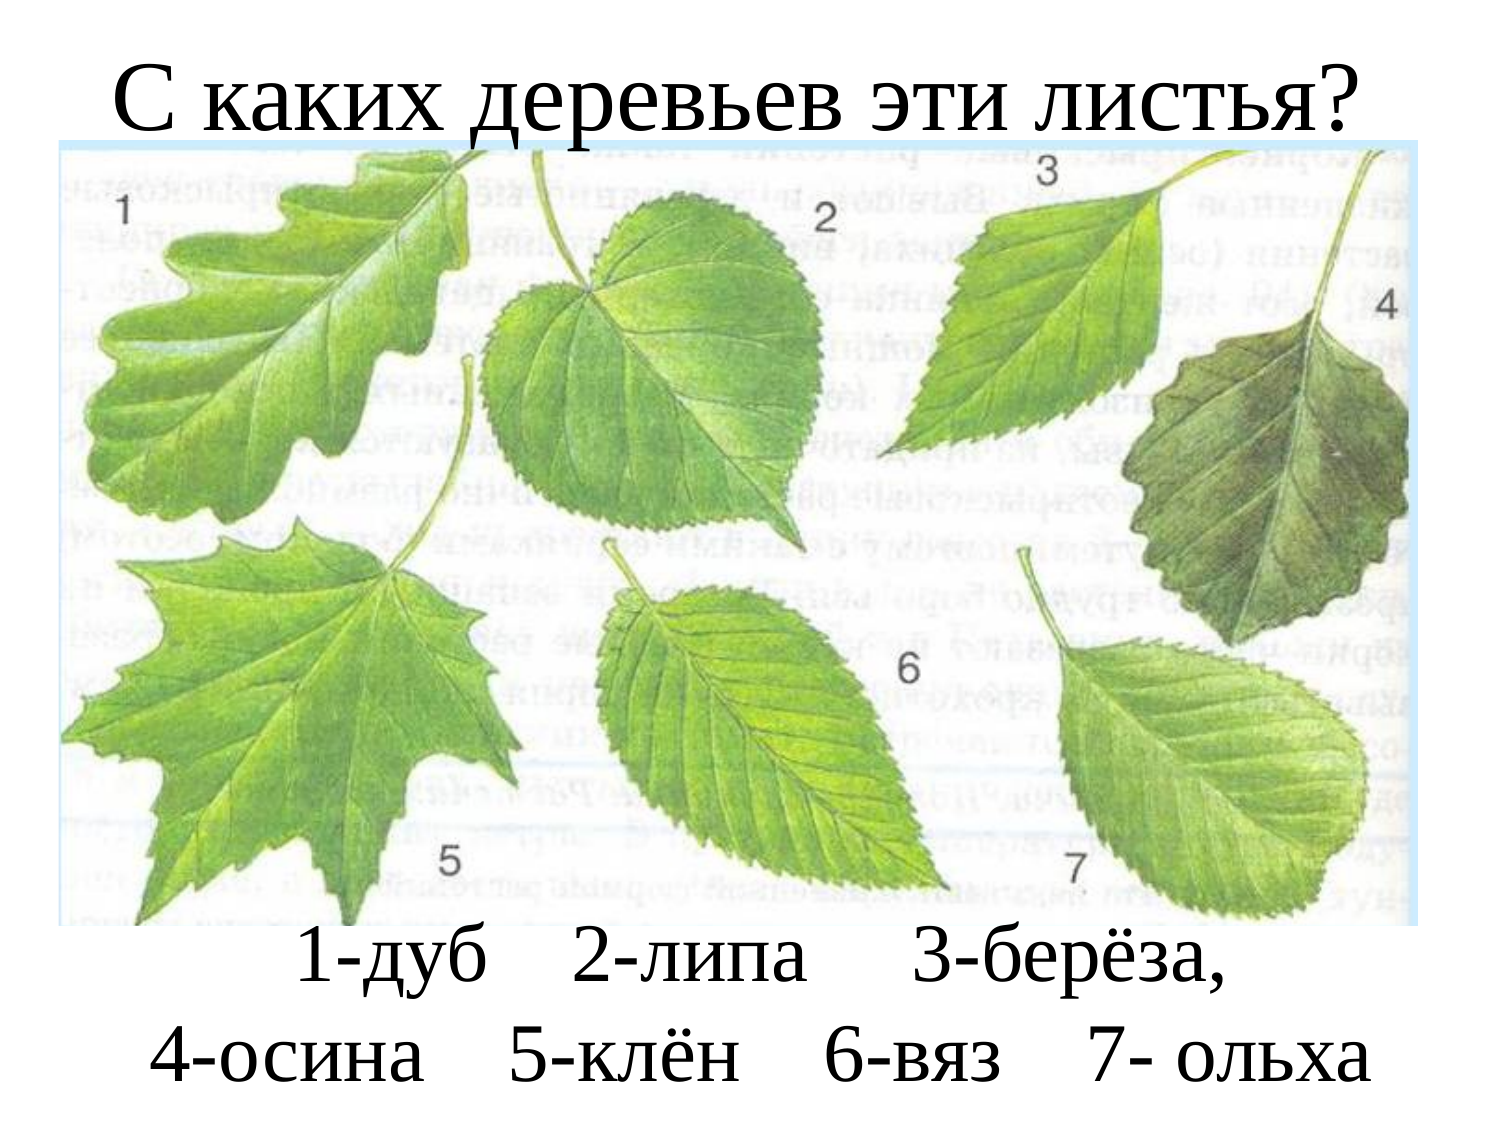

С каких деревьев эти листья?
1-дуб 2-липа 3-берёза,
4-осина 5-клён 6-вяз 7- ольха